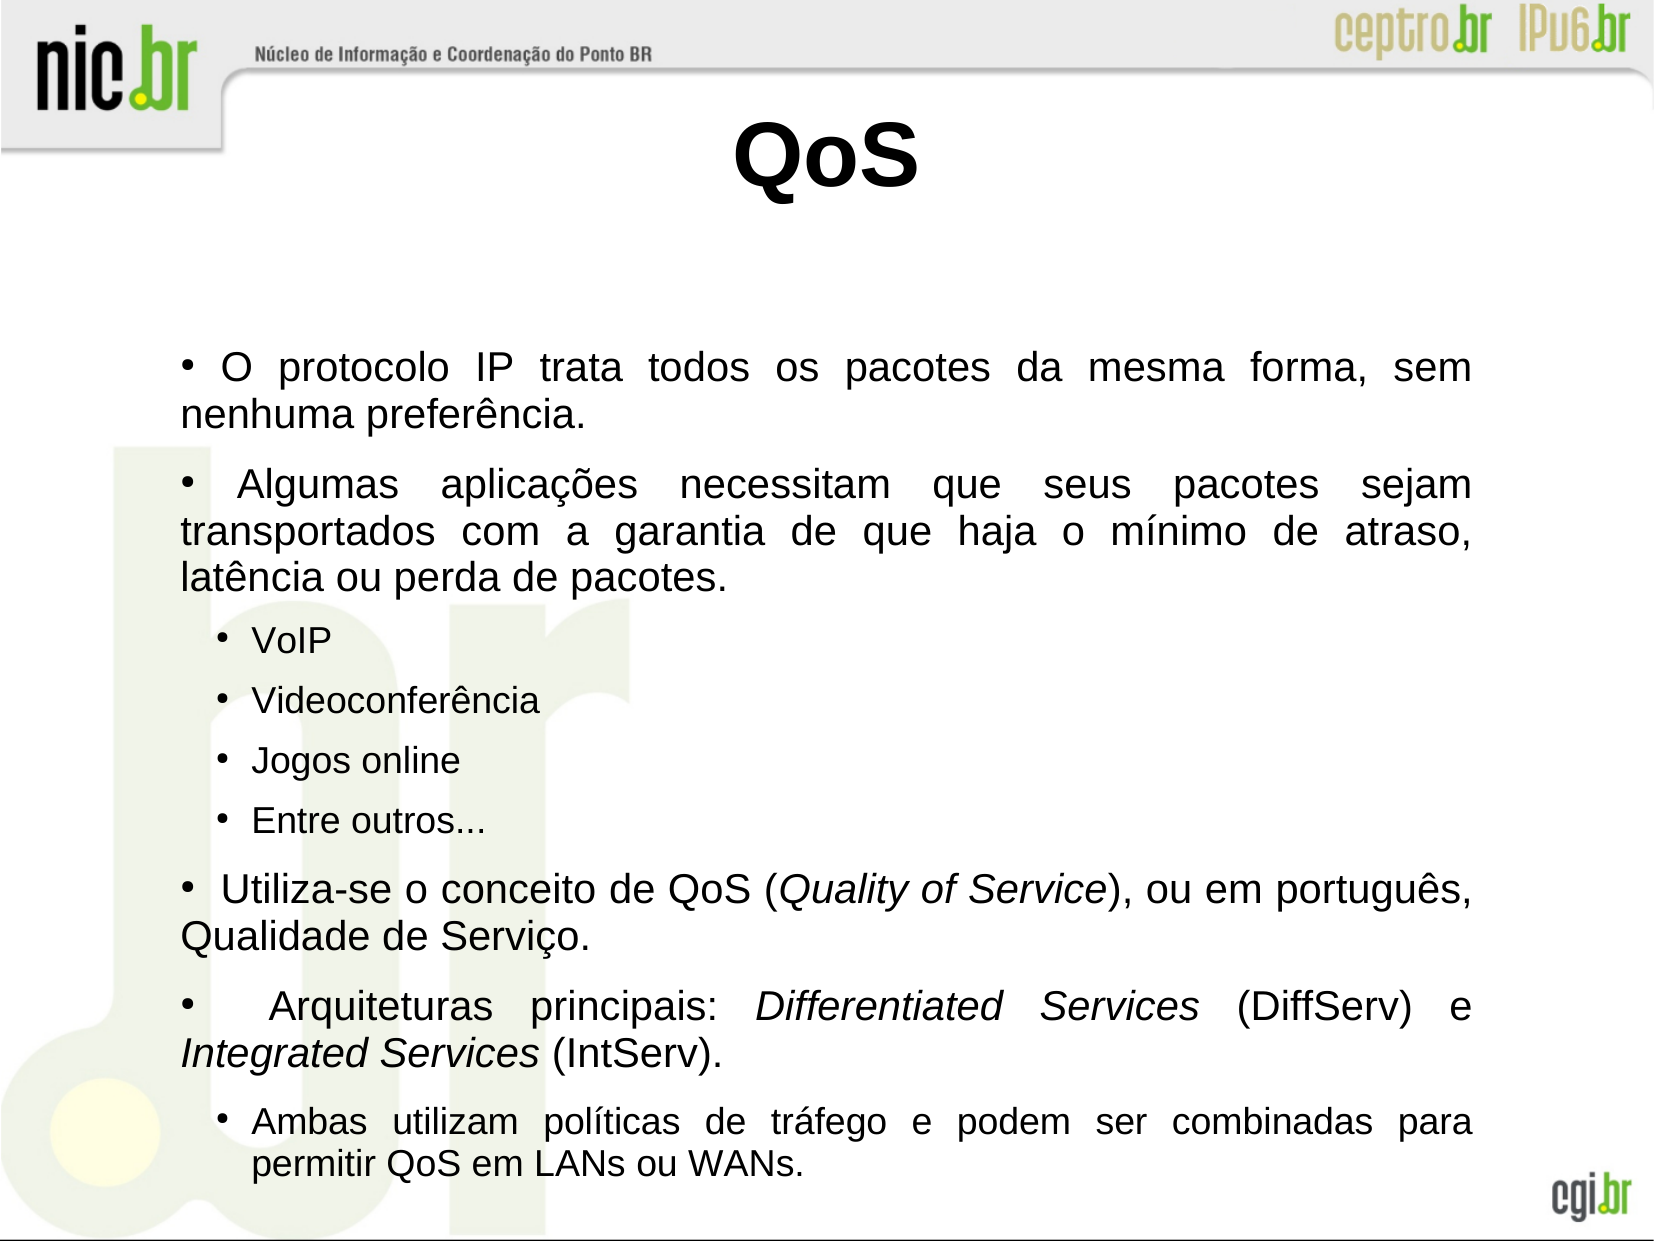

QoS
 O protocolo IP trata todos os pacotes da mesma forma, sem nenhuma preferência.
 Algumas aplicações necessitam que seus pacotes sejam transportados com a garantia de que haja o mínimo de atraso, latência ou perda de pacotes.
VoIP
Videoconferência
Jogos online
Entre outros...
 Utiliza-se o conceito de QoS (Quality of Service), ou em português, Qualidade de Serviço.
 Arquiteturas principais: Differentiated Services (DiffServ) e Integrated Services (IntServ).
Ambas utilizam políticas de tráfego e podem ser combinadas para permitir QoS em LANs ou WANs.